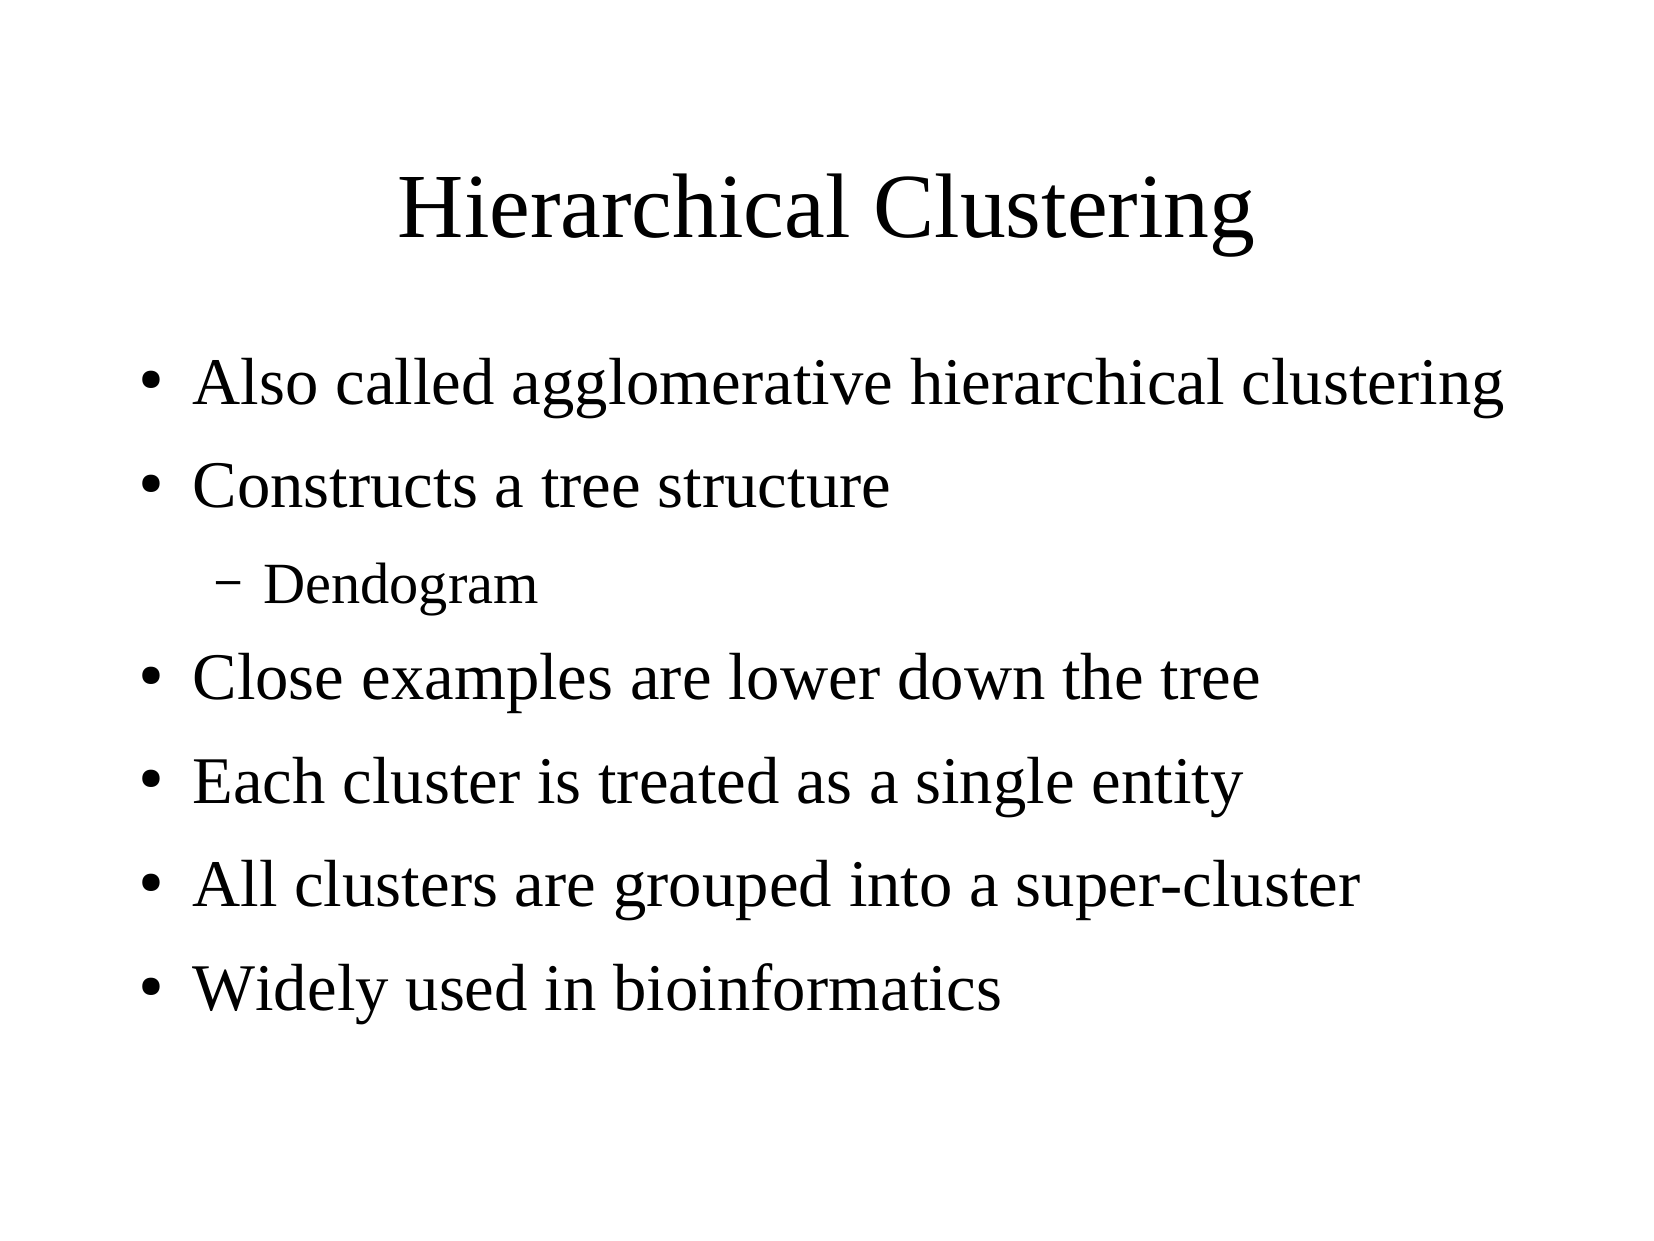

# Hierarchical Clustering
Also called agglomerative hierarchical clustering
Constructs a tree structure
Dendogram
Close examples are lower down the tree
Each cluster is treated as a single entity
All clusters are grouped into a super-cluster
Widely used in bioinformatics